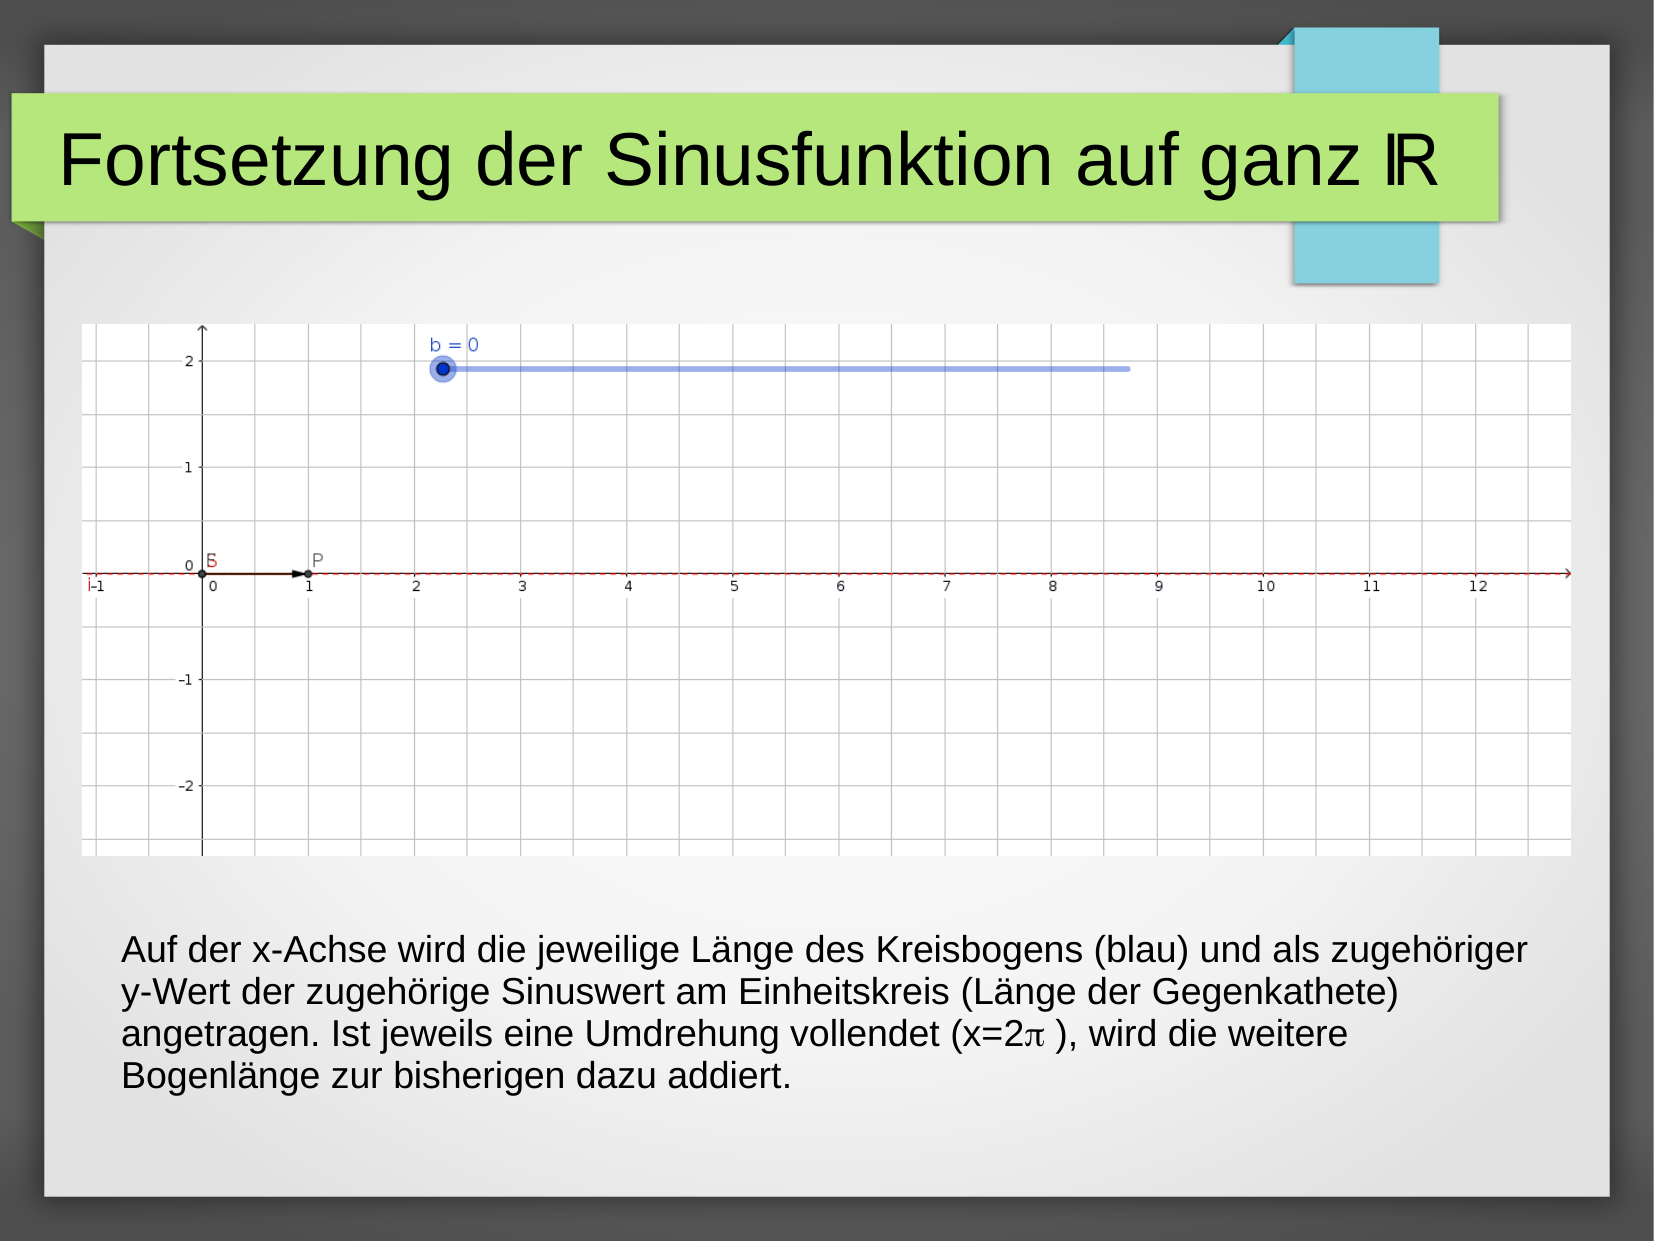

# Fortsetzung der Sinusfunktion auf ganz ℝ
Auf der x-Achse wird die jeweilige Länge des Kreisbogens (blau) und als zugehöriger y-Wert der zugehörige Sinuswert am Einheitskreis (Länge der Gegenkathete) angetragen. Ist jeweils eine Umdrehung vollendet (x=2p ), wird die weitere Bogenlänge zur bisherigen dazu addiert.